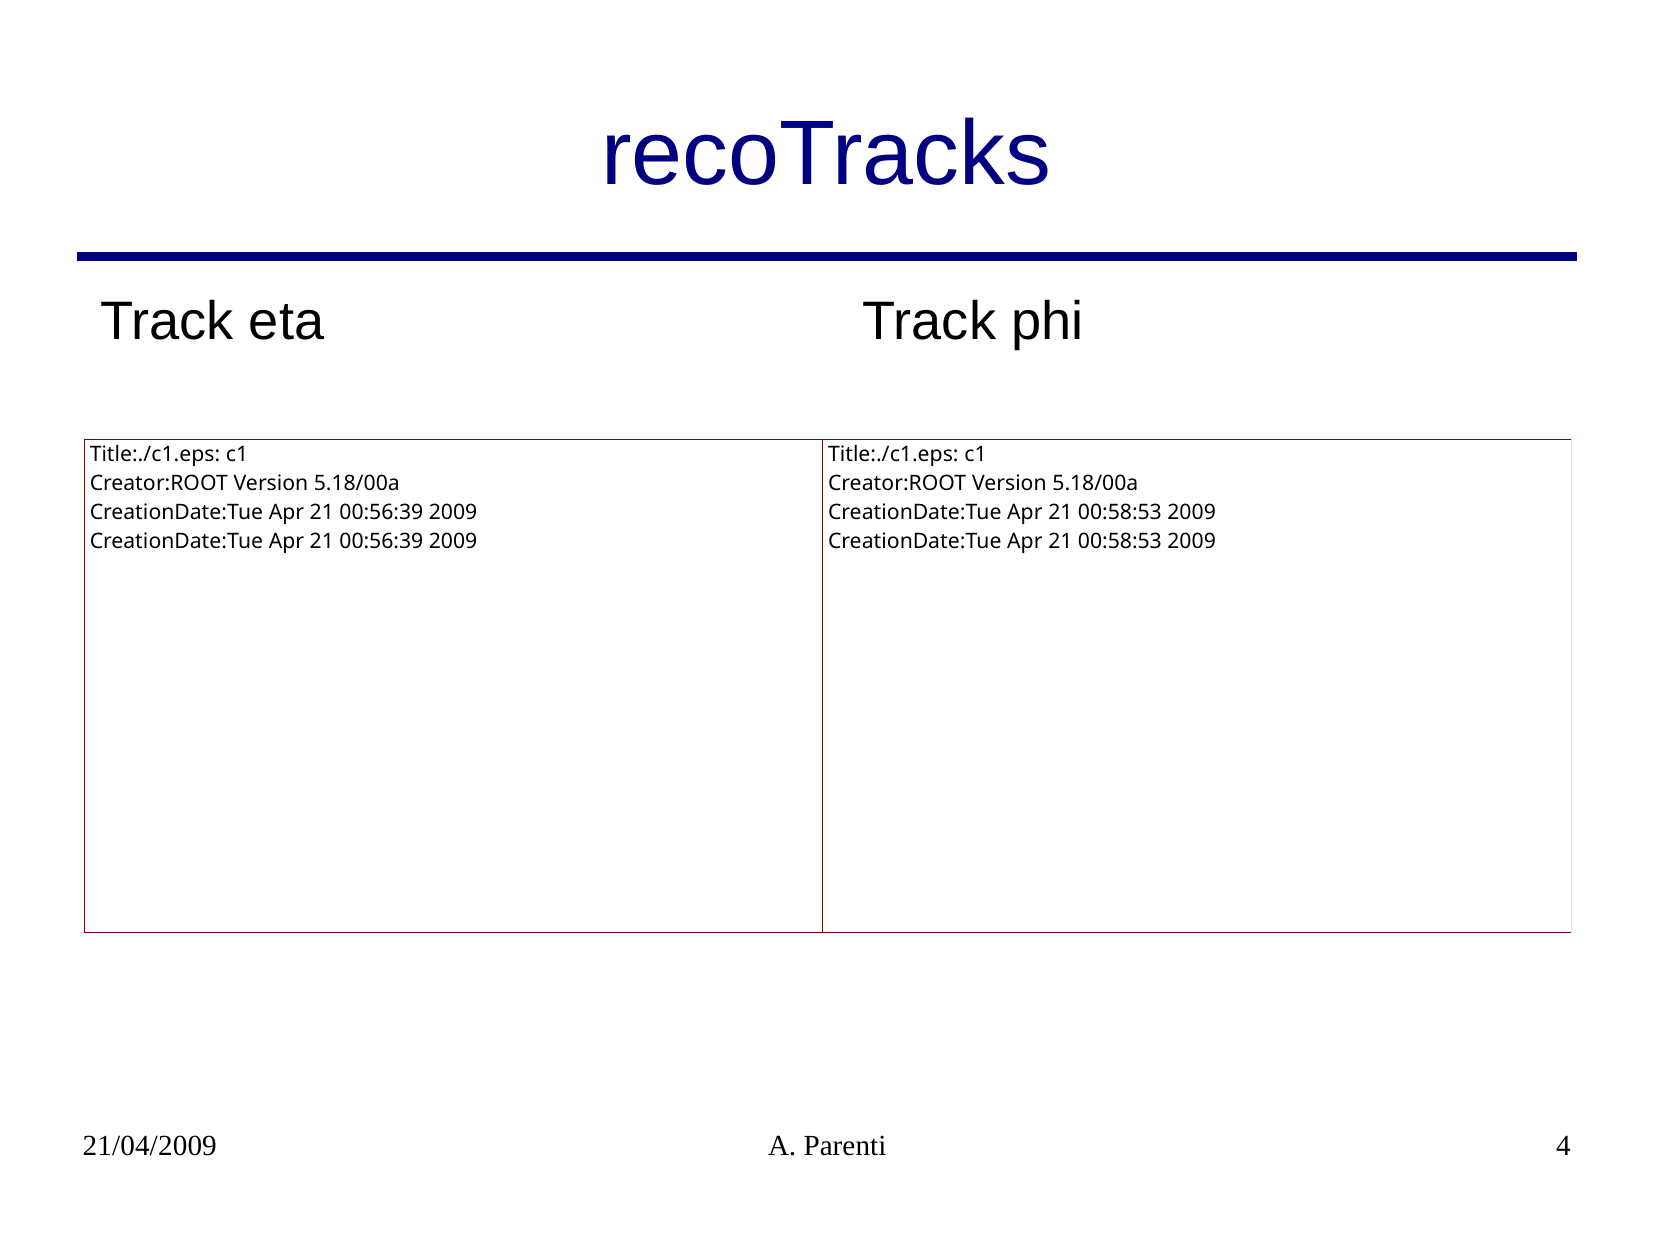

# recoTracks
Track eta
Track phi
4